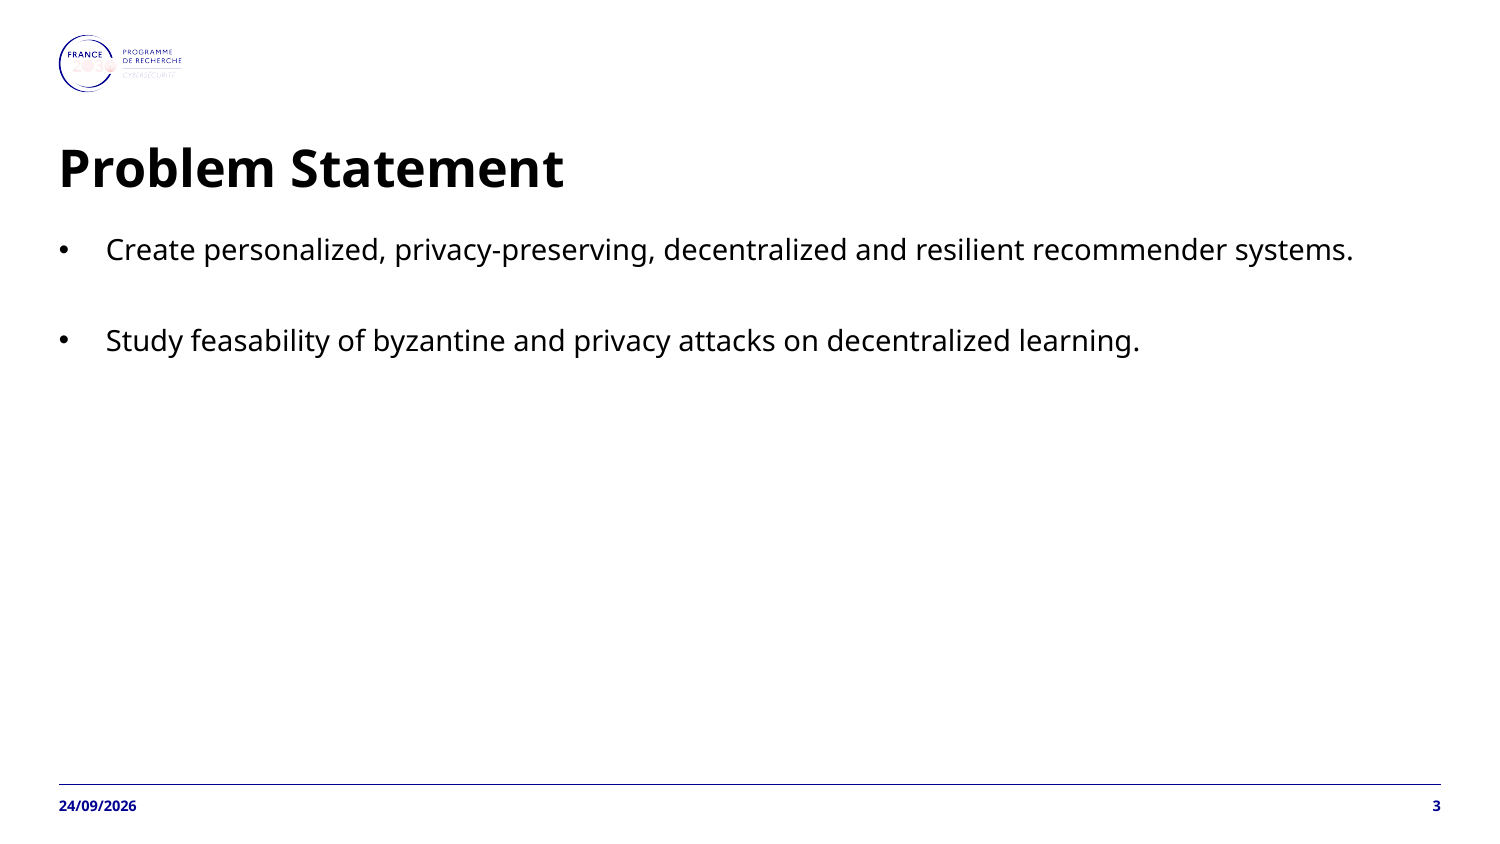

# Problem Statement
Create personalized, privacy-preserving, decentralized and resilient recommender systems.
Study feasability of byzantine and privacy attacks on decentralized learning.